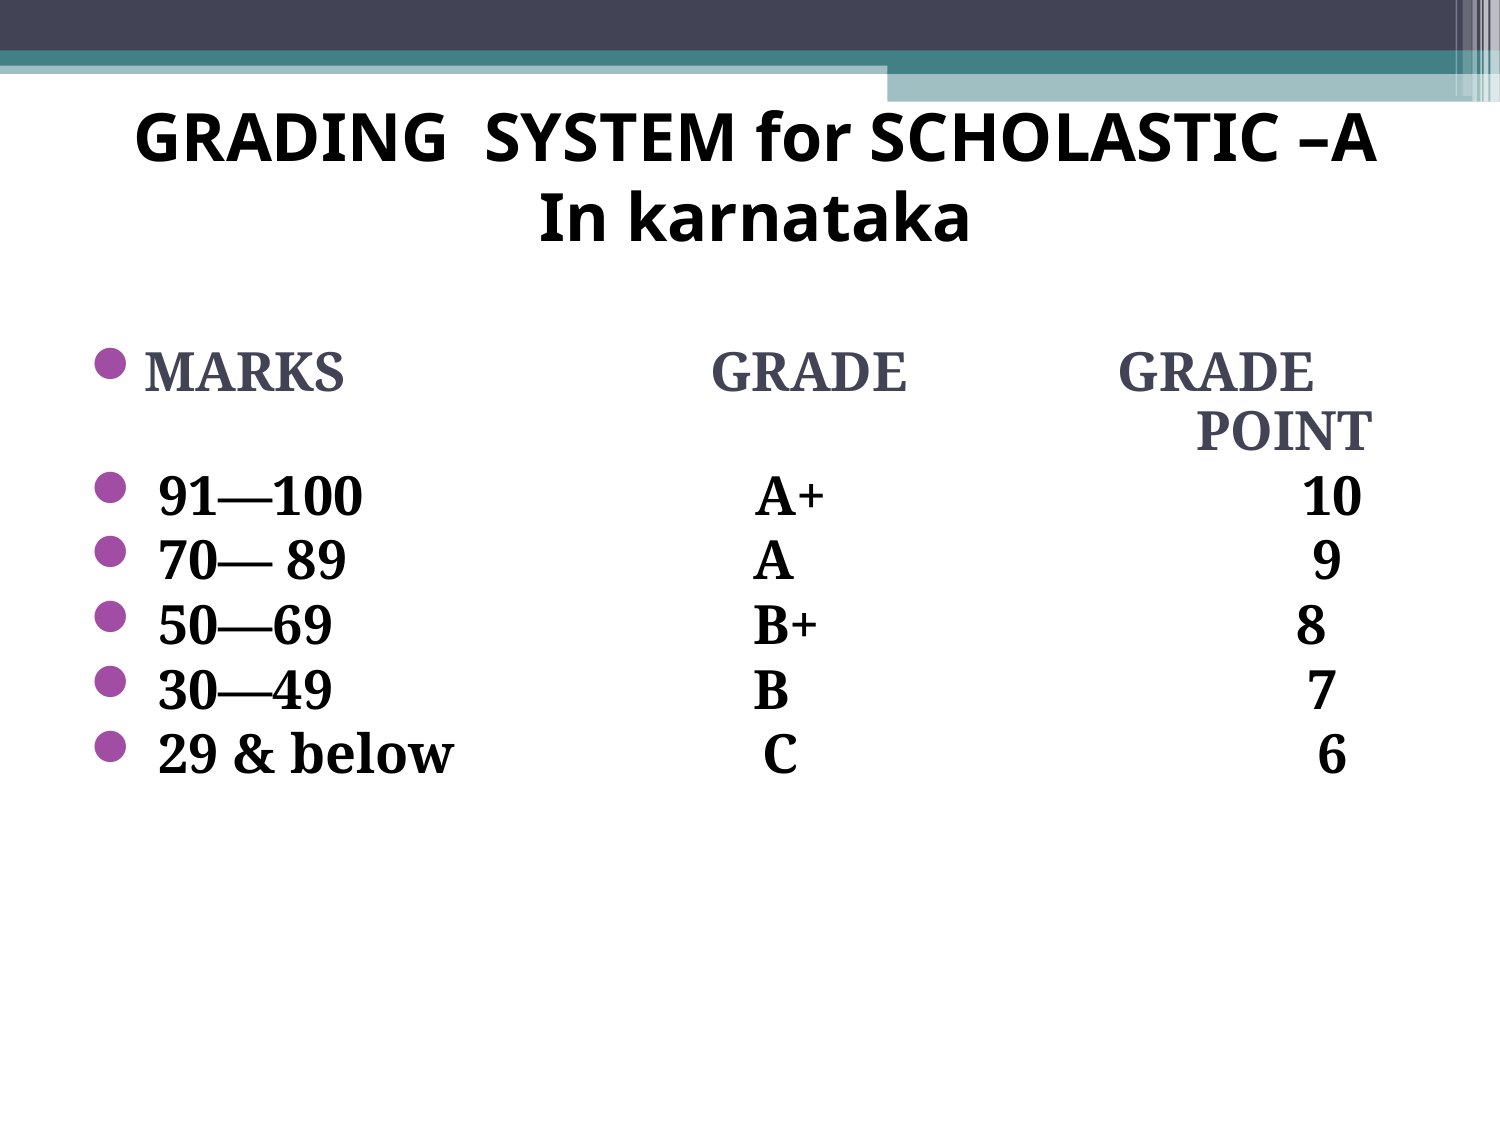

GRADING SYSTEM for SCHOLASTIC –A
In karnataka
# MARKS GRADE GRADE 							 POINT
 91—100 A+ 10
 70— 89 A 9
 50—69 B+ 8
 30—49 B 7
 29 & below C 6